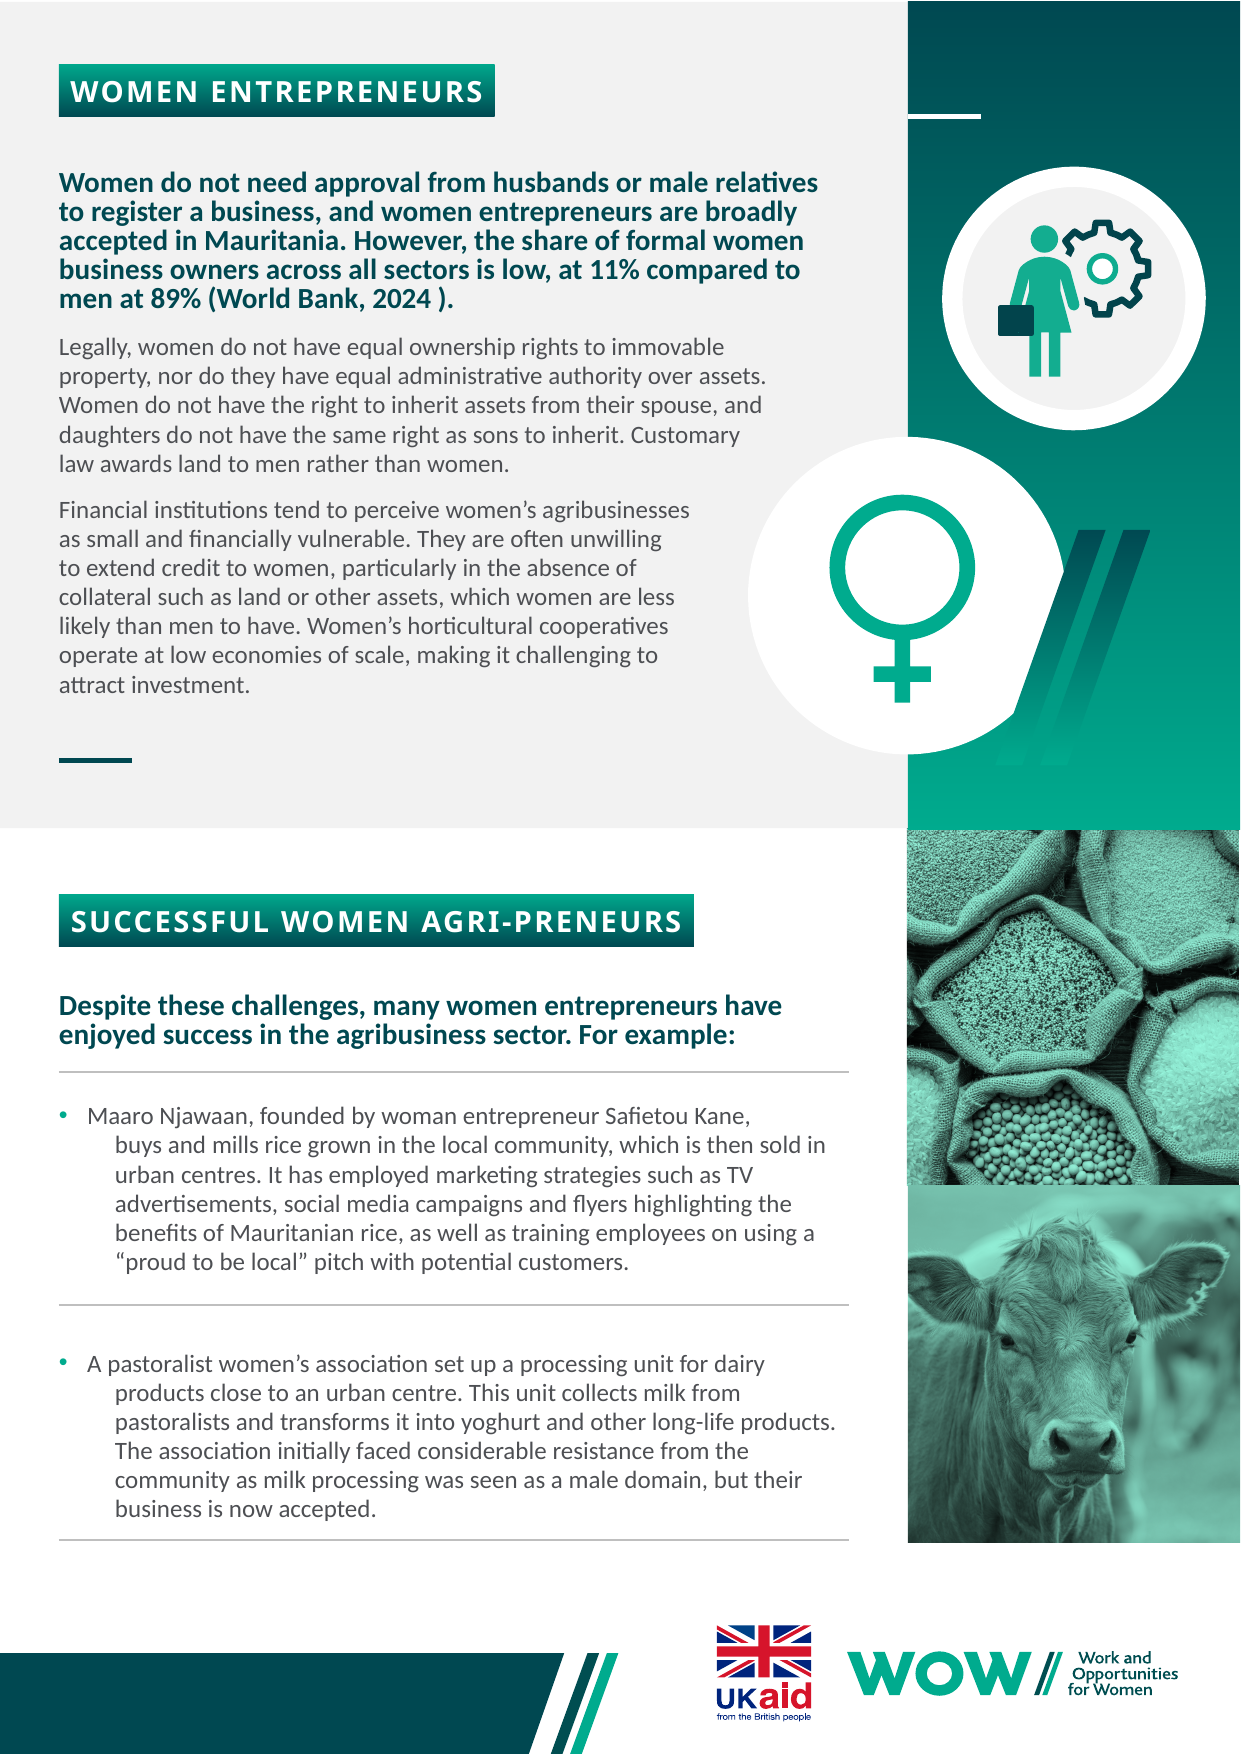

WOMEN ENTREPRENEURS
Women do not need approval from husbands or male relatives to register a business, and women entrepreneurs are broadly accepted in Mauritania. However, the share of formal women business owners across all sectors is low, at 11% compared to men at 89% (World Bank, 2024 ).
Legally, women do not have equal ownership rights to immovable
property, nor do they have equal administrative authority over assets. Women do not have the right to inherit assets from their spouse, and daughters do not have the same right as sons to inherit. Customary
law awards land to men rather than women.
Financial institutions tend to perceive women’s agribusinesses
as small and financially vulnerable. They are often unwilling
to extend credit to women, particularly in the absence of
collateral such as land or other assets, which women are less
likely than men to have. Women’s horticultural cooperatives
operate at low economies of scale, making it challenging to
attract investment.
SUCCESSFUL WOMEN AGRI-PRENEURS
Despite these challenges, many women entrepreneurs have enjoyed success in the agribusiness sector. For example:
Maaro Njawaan, founded by woman entrepreneur Safietou Kane,
buys and mills rice grown in the local community, which is then sold in urban centres. It has employed marketing strategies such as TV advertisements, social media campaigns and flyers highlighting the benefits of Mauritanian rice, as well as training employees on using a “proud to be local” pitch with potential customers.
A pastoralist women’s association set up a processing unit for dairy products close to an urban centre. This unit collects milk from pastoralists and transforms it into yoghurt and other long-life products. The association initially faced considerable resistance from the community as milk processing was seen as a male domain, but their business is now accepted.